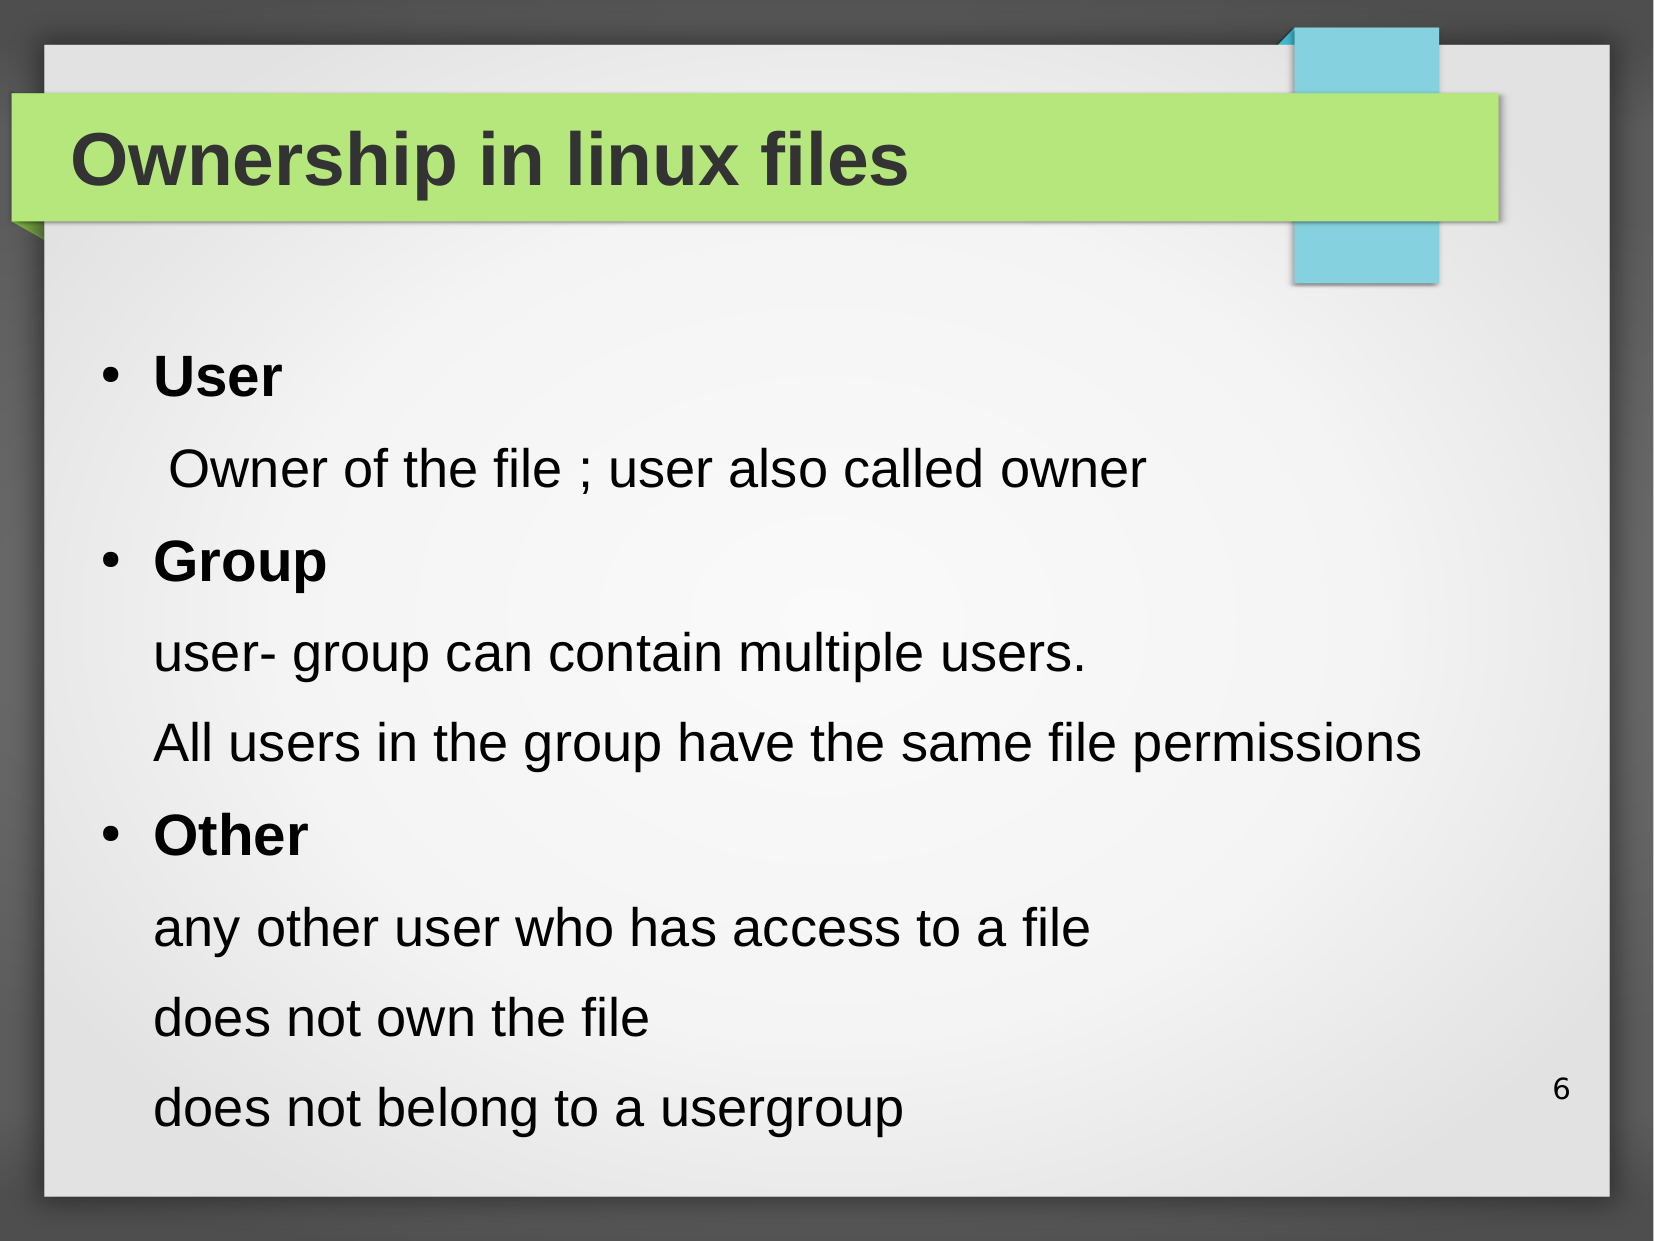

# Ownership in linux files
User
 Owner of the file ; user also called owner
Group
user- group can contain multiple users.
All users in the group have the same file permissions
Other
any other user who has access to a file
does not own the file
does not belong to a usergroup
6